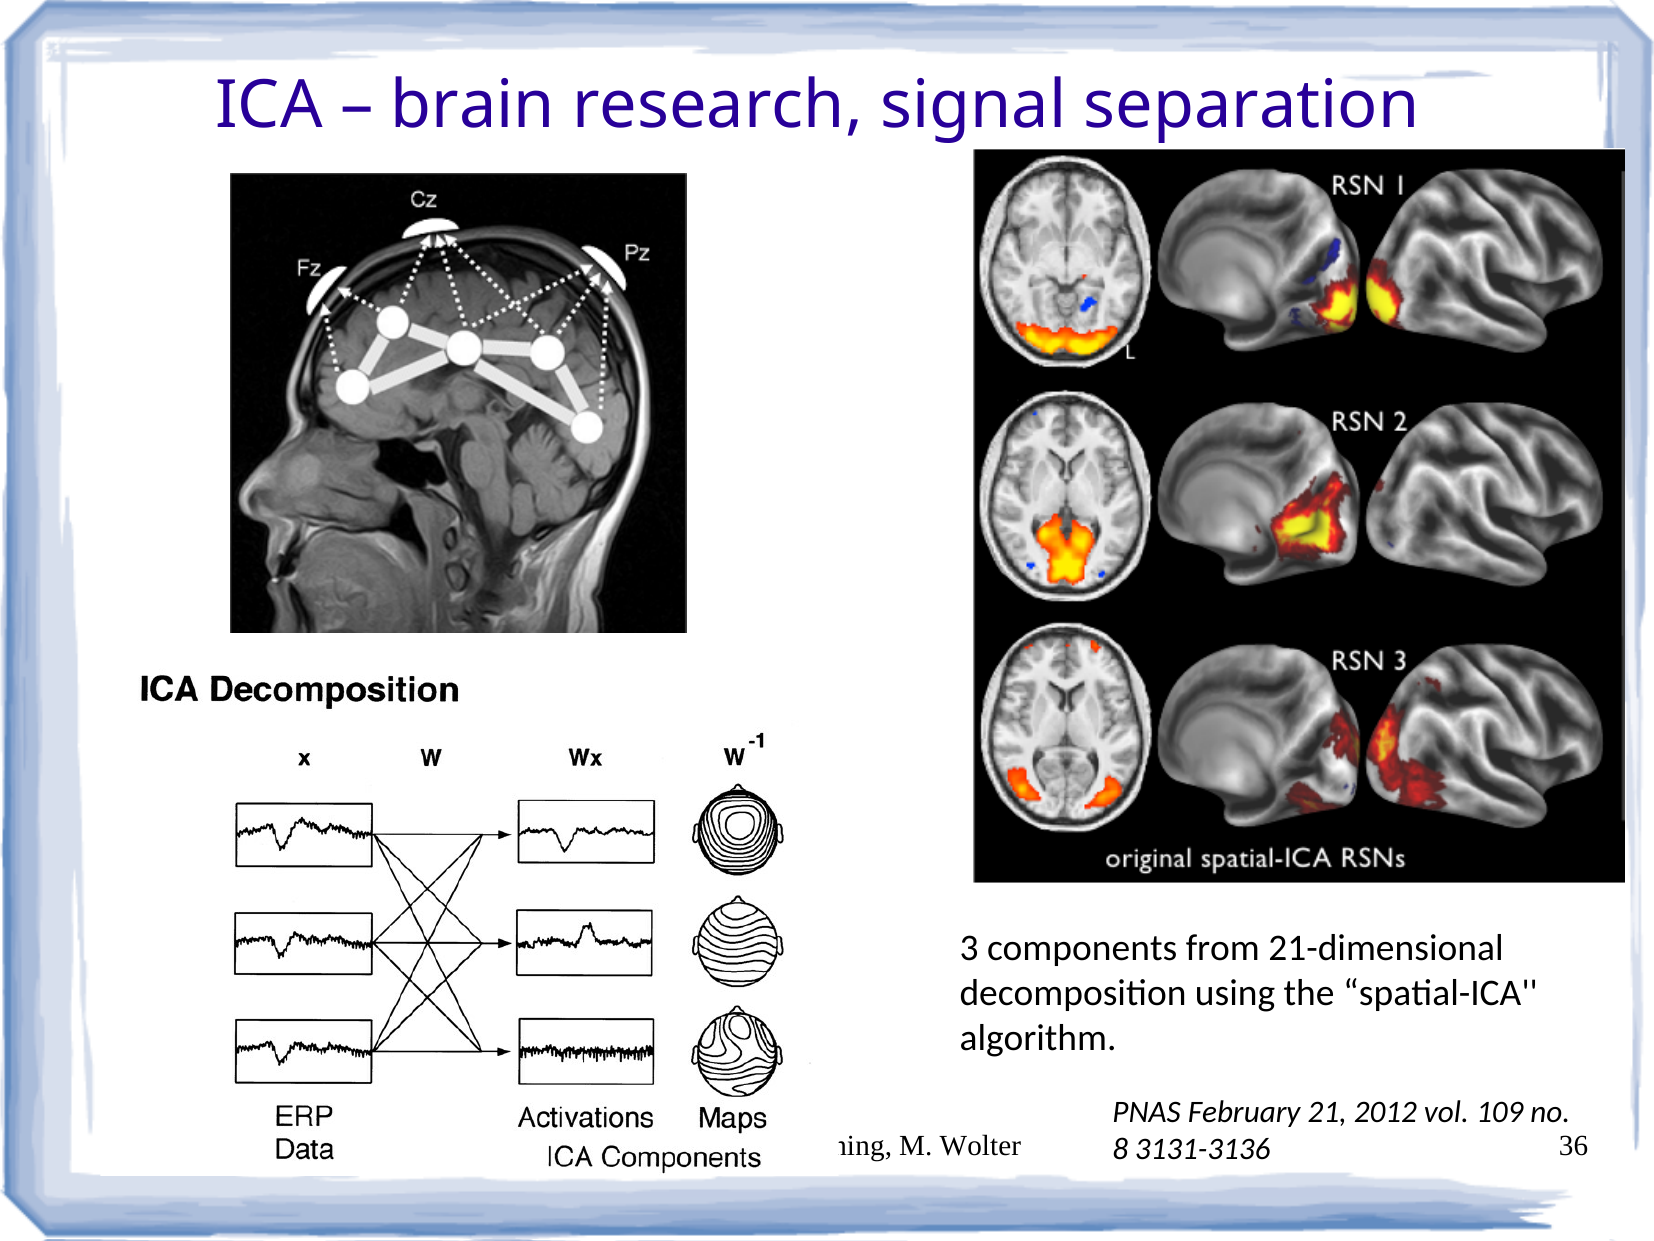

# ICA – brain research, signal separation
3 components from 21-dimensional decomposition using the “spatial-ICA'' algorithm.
PNAS February 21, 2012 vol. 109 no. 8 3131-3136
27.02.2017
Machine Learning, M. Wolter
36